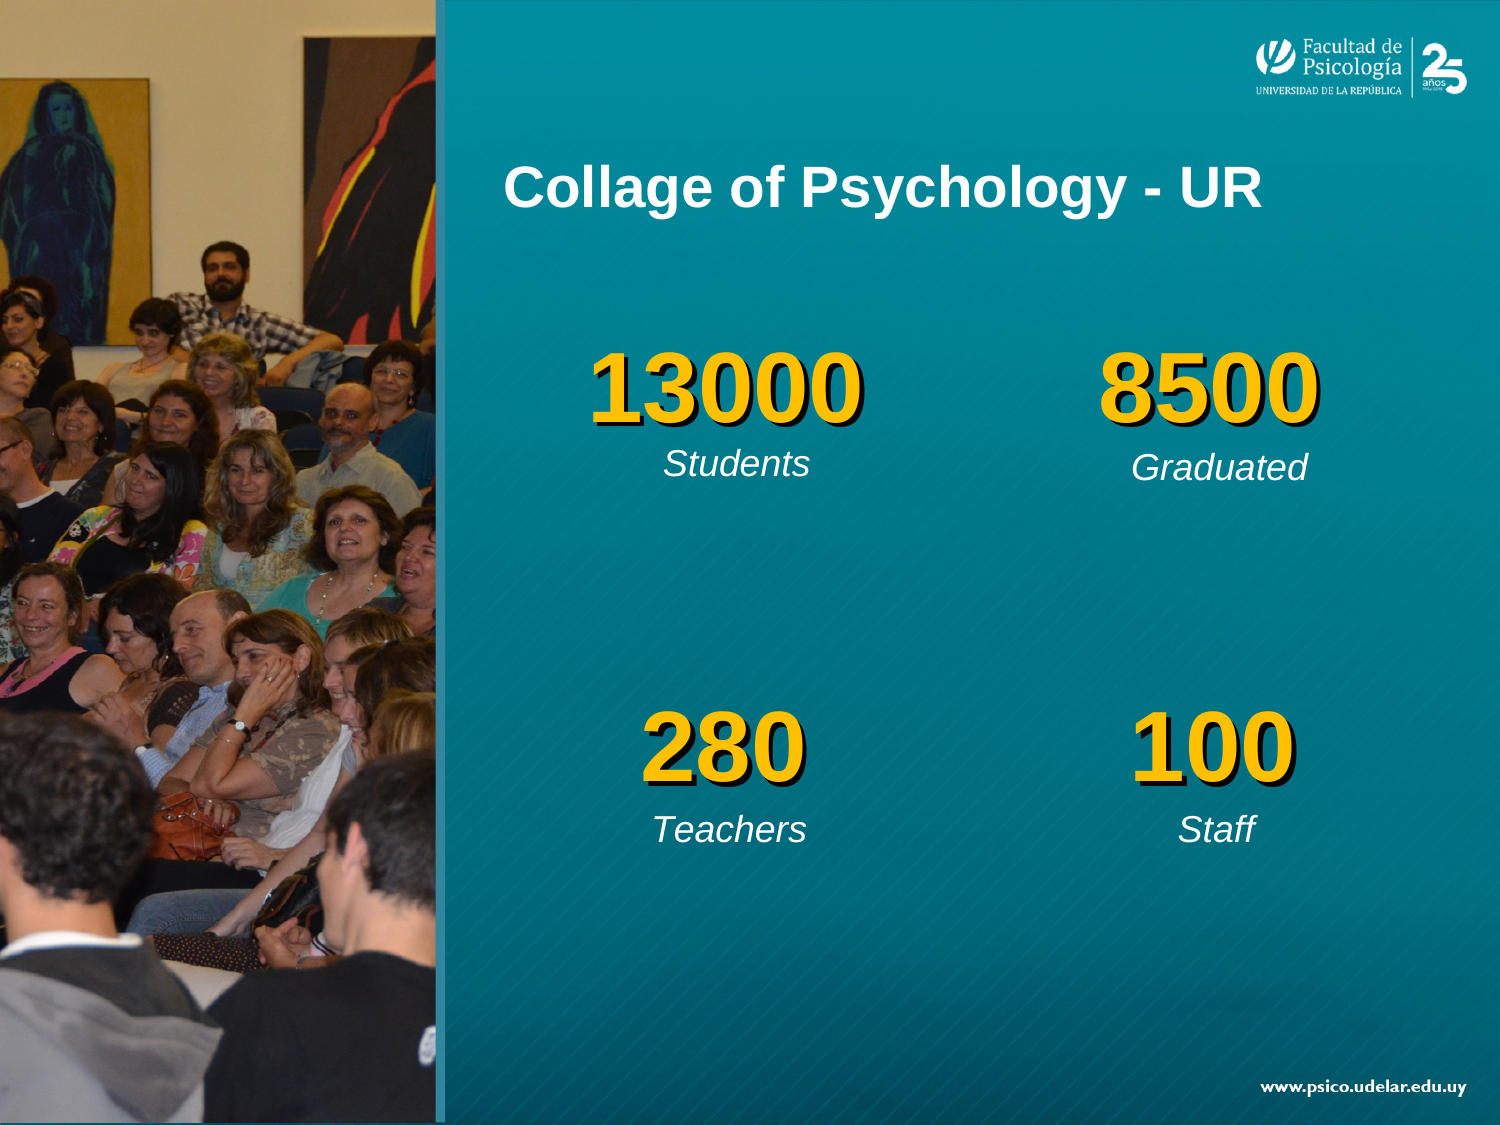

# Collage of Psychology - UR
13000
8500
Students
Graduated
280
100
Teachers
Staff